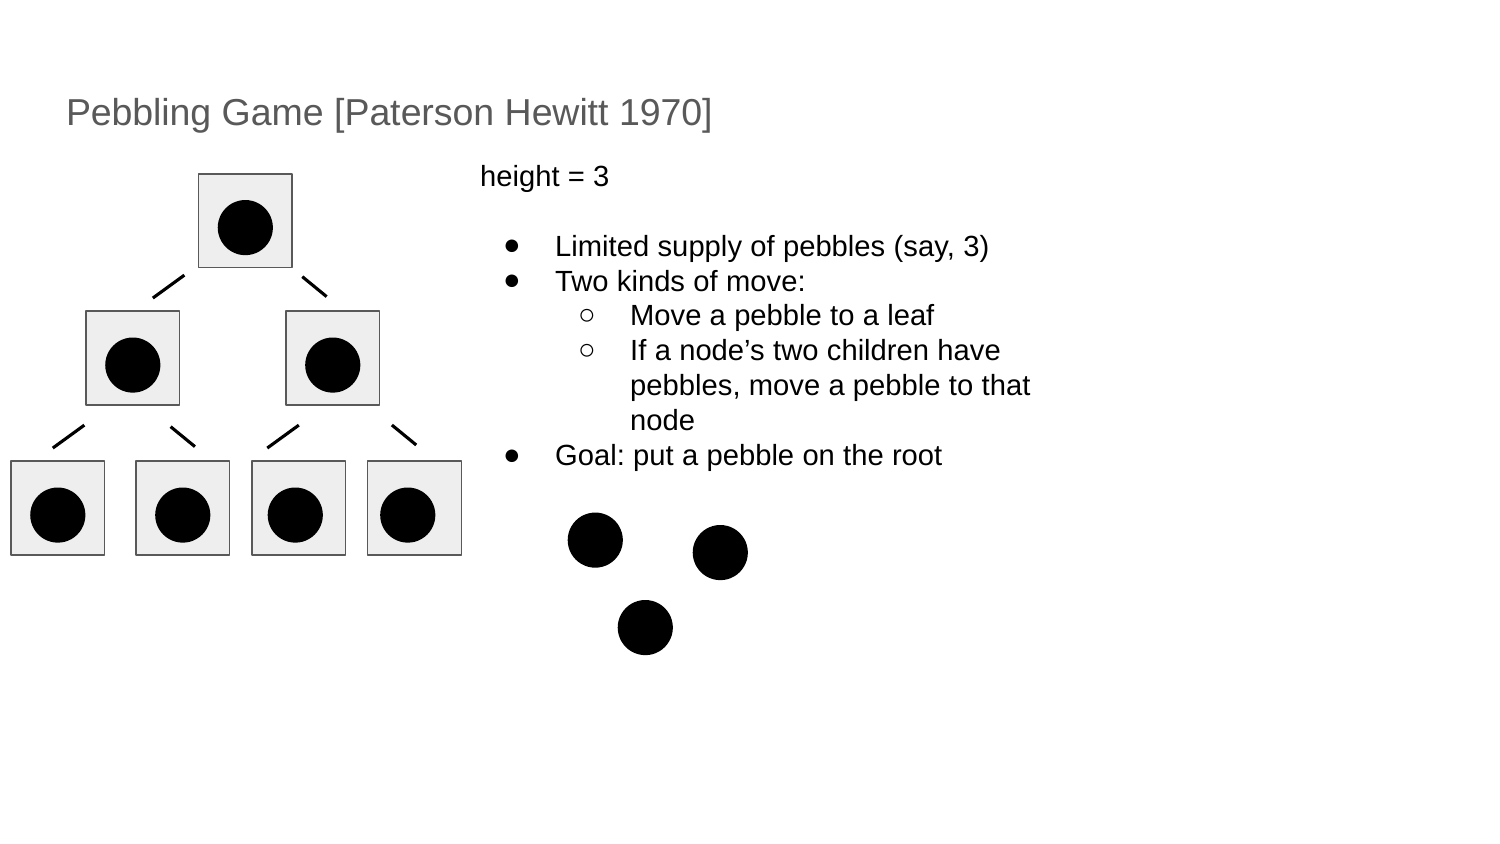

# Pebbling Game [Paterson Hewitt 1970]
height = 3
Limited supply of pebbles (say, 3)
Two kinds of move:
Move a pebble to a leaf
If a node’s two children have pebbles, move a pebble to that node
Goal: put a pebble on the root